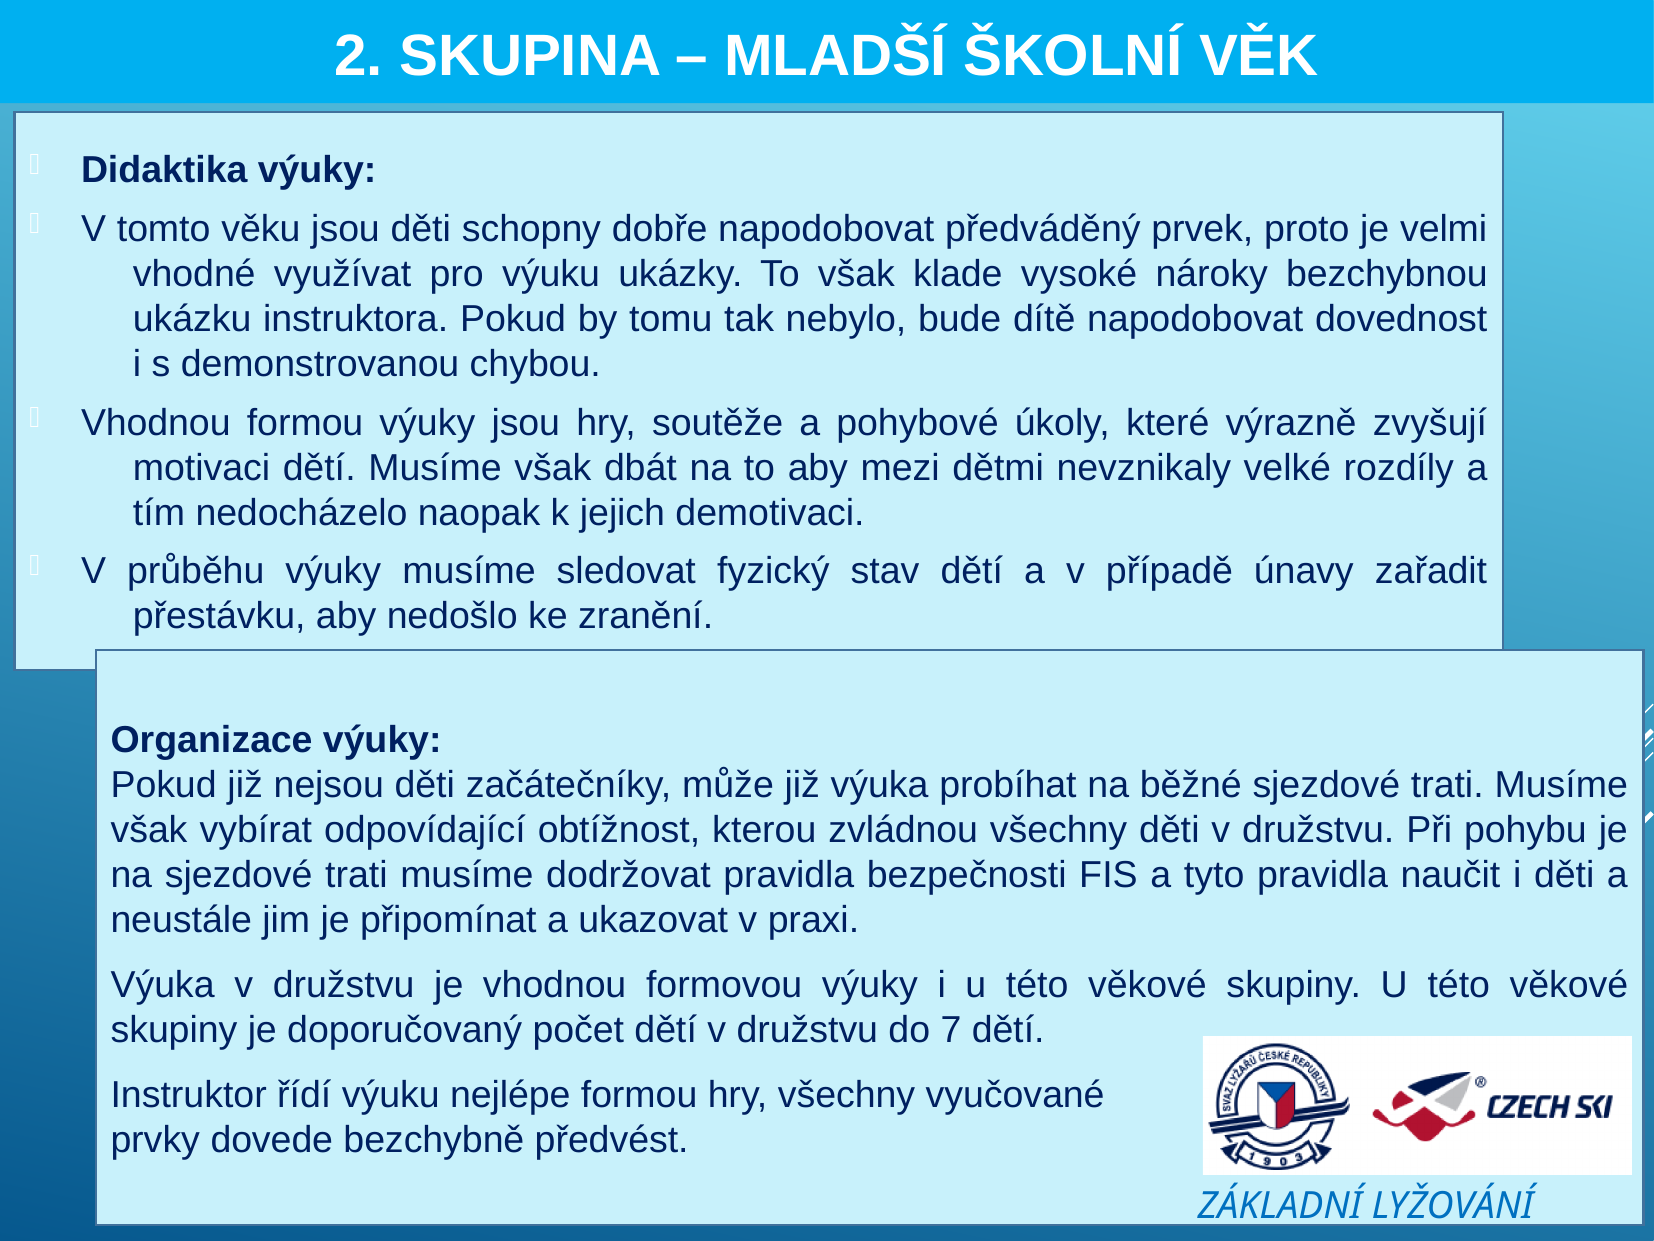

# 2. Skupina – mladší školní věk
Didaktika výuky:
V tomto věku jsou děti schopny dobře napodobovat předváděný prvek, proto je velmi vhodné využívat pro výuku ukázky. To však klade vysoké nároky bezchybnou ukázku instruktora. Pokud by tomu tak nebylo, bude dítě napodobovat dovednost i s demonstrovanou chybou.
Vhodnou formou výuky jsou hry, soutěže a pohybové úkoly, které výrazně zvyšují motivaci dětí. Musíme však dbát na to aby mezi dětmi nevznikaly velké rozdíly a tím nedocházelo naopak k jejich demotivaci.
V průběhu výuky musíme sledovat fyzický stav dětí a v případě únavy zařadit přestávku, aby nedošlo ke zranění.
Organizace výuky:
Pokud již nejsou děti začátečníky, může již výuka probíhat na běžné sjezdové trati. Musíme však vybírat odpovídající obtížnost, kterou zvládnou všechny děti v družstvu. Při pohybu je na sjezdové trati musíme dodržovat pravidla bezpečnosti FIS a tyto pravidla naučit i děti a neustále jim je připomínat a ukazovat v praxi.
Výuka v družstvu je vhodnou formovou výuky i u této věkové skupiny. U této věkové skupiny je doporučovaný počet dětí v družstvu do 7 dětí.
Instruktor řídí výuku nejlépe formou hry, všechny vyučované
prvky dovede bezchybně předvést.
ZÁKLADNÍ LYŽOVÁNÍ